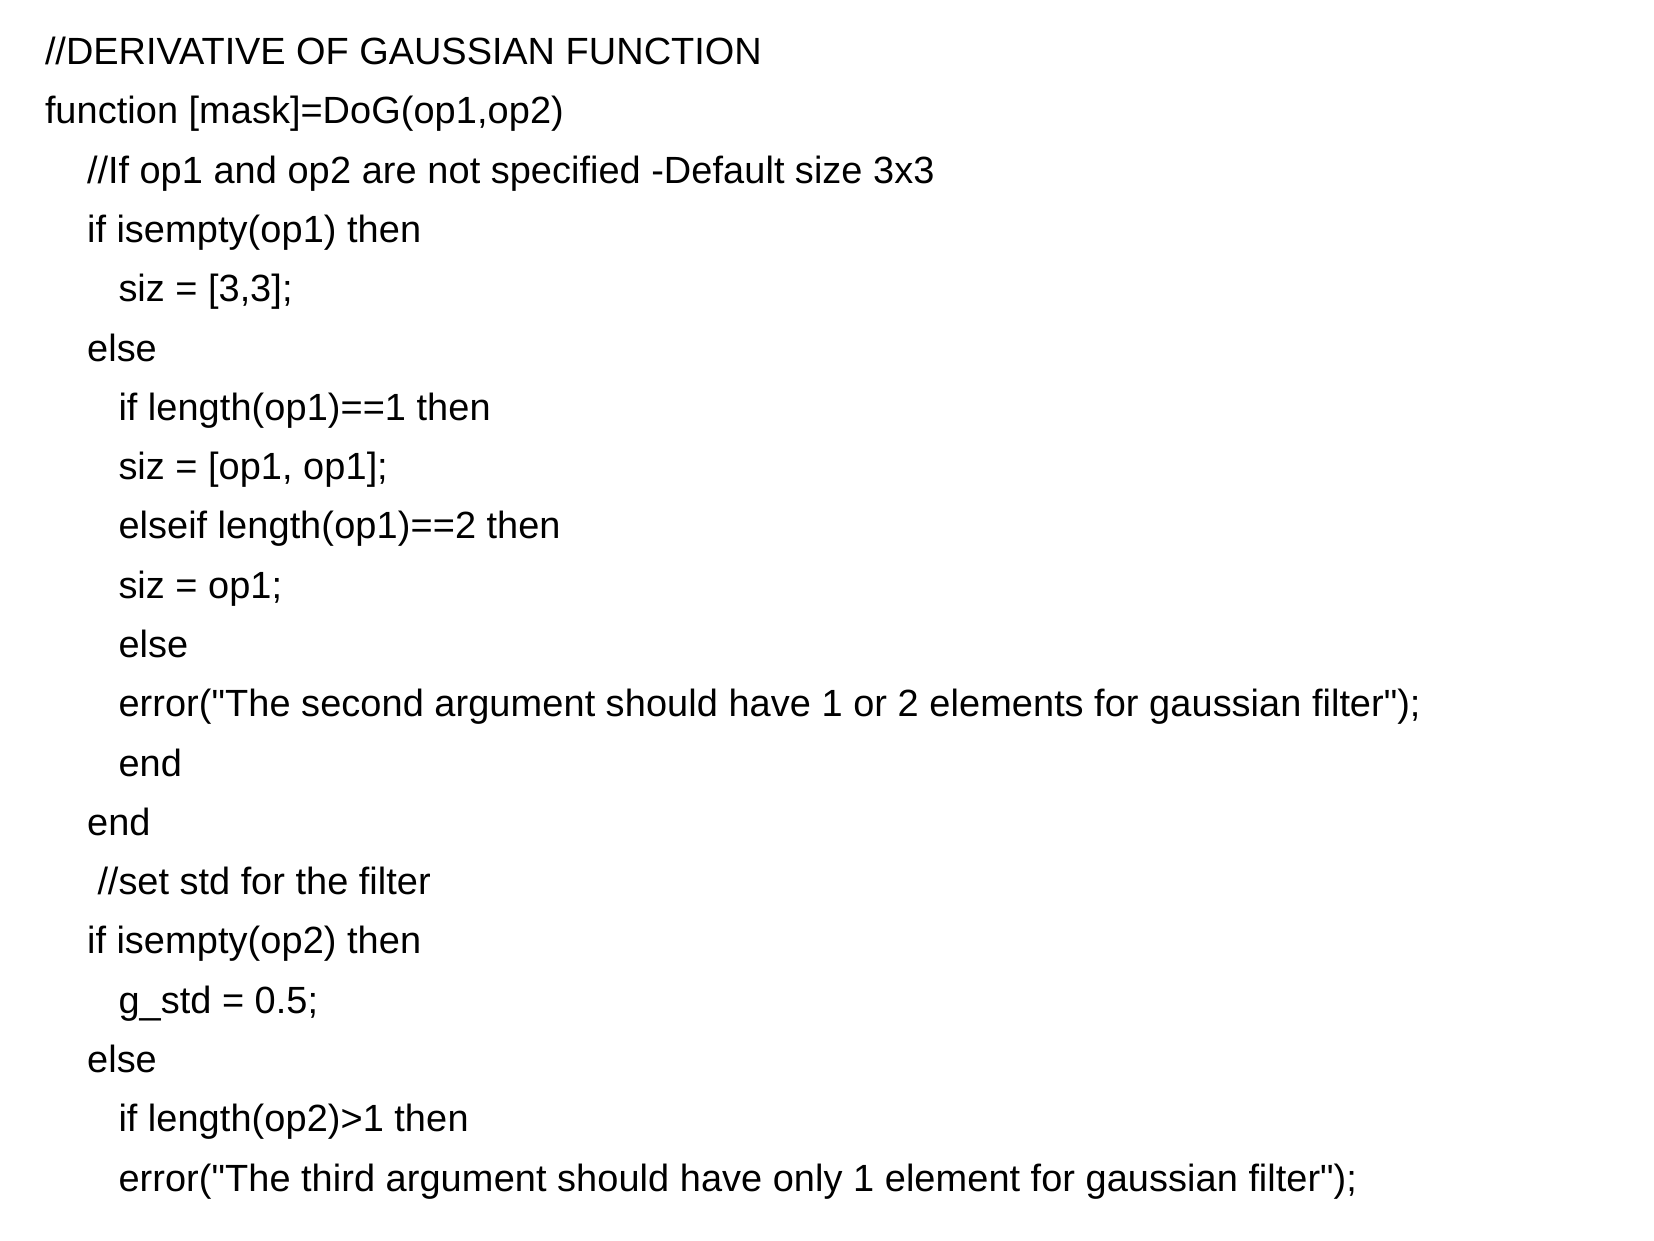

# //DERIVATIVE OF GAUSSIAN FUNCTION
function [mask]=DoG(op1,op2)
 //If op1 and op2 are not specified -Default size 3x3
 if isempty(op1) then
 siz = [3,3];
 else
 if length(op1)==1 then
 siz = [op1, op1];
 elseif length(op1)==2 then
 siz = op1;
 else
 error("The second argument should have 1 or 2 elements for gaussian filter");
 end
 end
 //set std for the filter
 if isempty(op2) then
 g_std = 0.5;
 else
 if length(op2)>1 then
 error("The third argument should have only 1 element for gaussian filter");